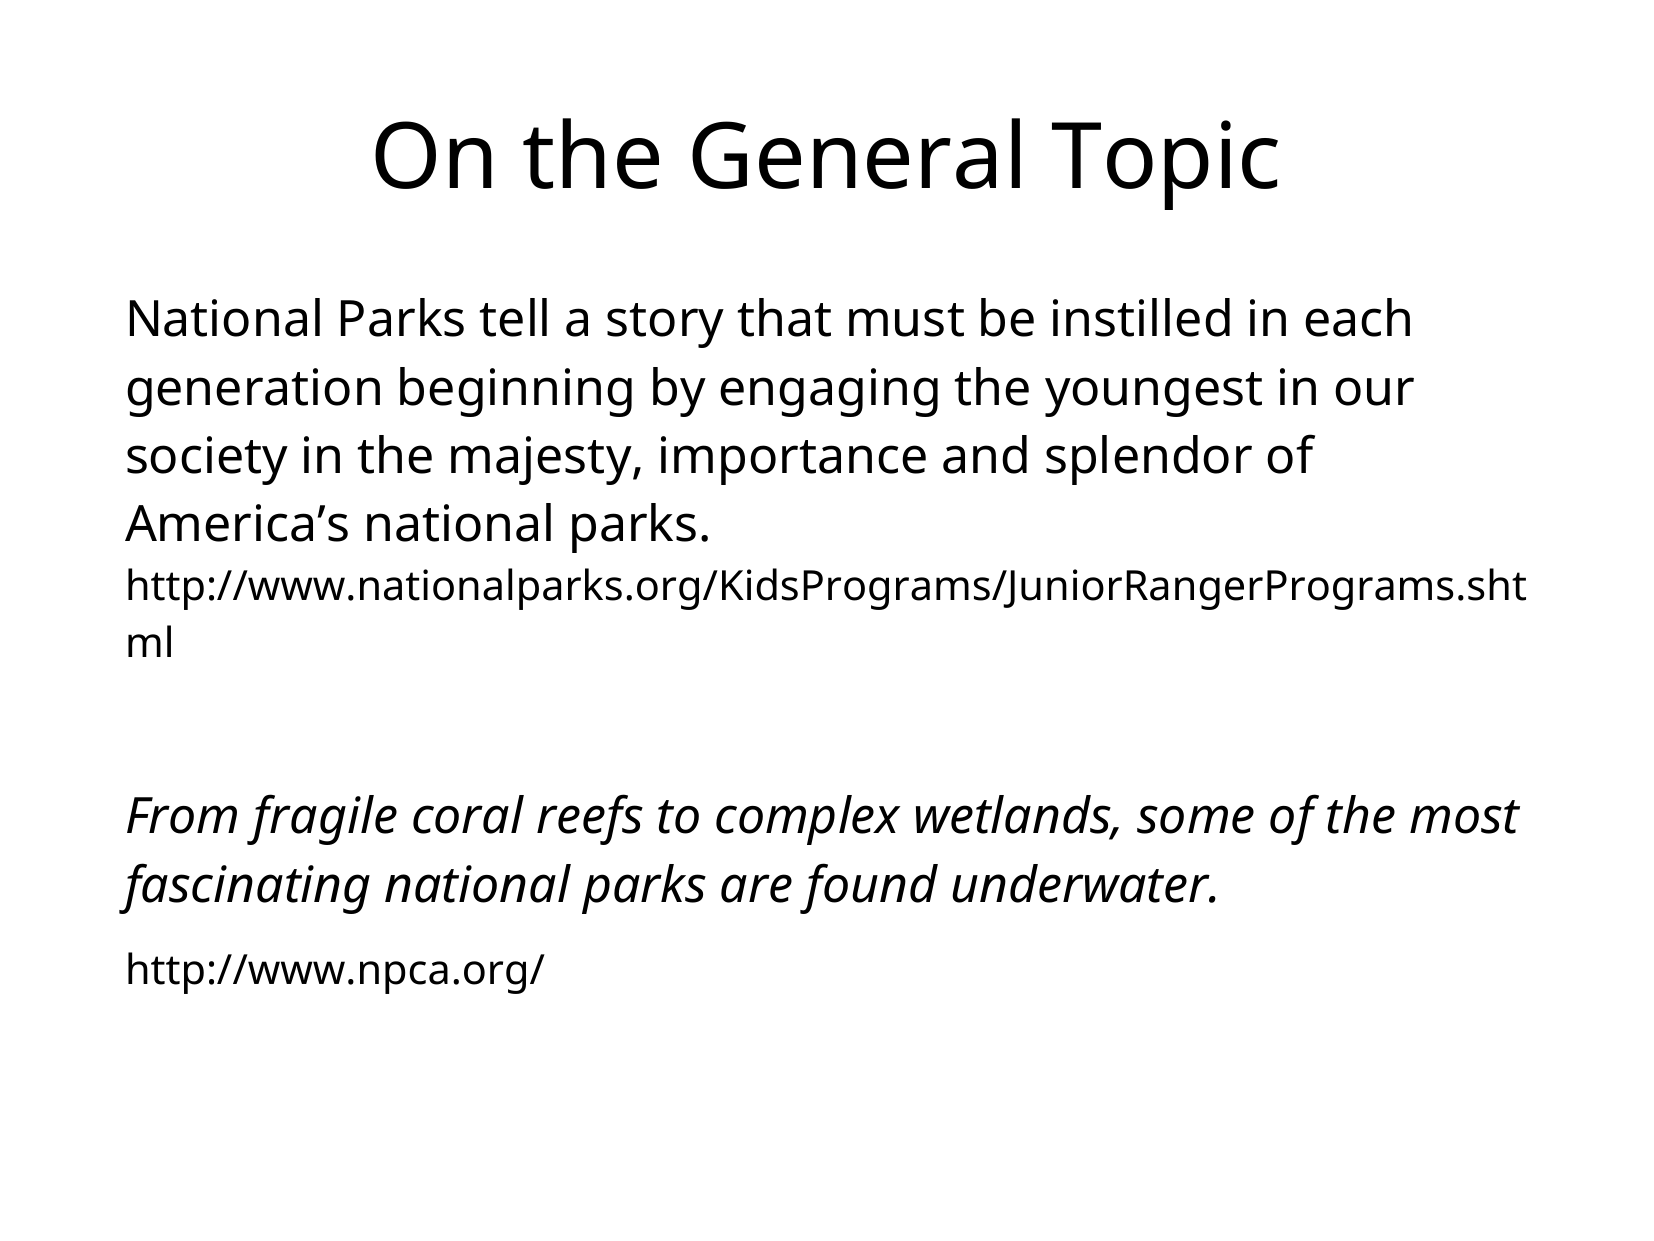

# On the General Topic
National Parks tell a story that must be instilled in each generation beginning by engaging the youngest in our society in the majesty, importance and splendor of America’s national parks. http://www.nationalparks.org/KidsPrograms/JuniorRangerPrograms.shtml
From fragile coral reefs to complex wetlands, some of the most fascinating national parks are found underwater.
http://www.npca.org/